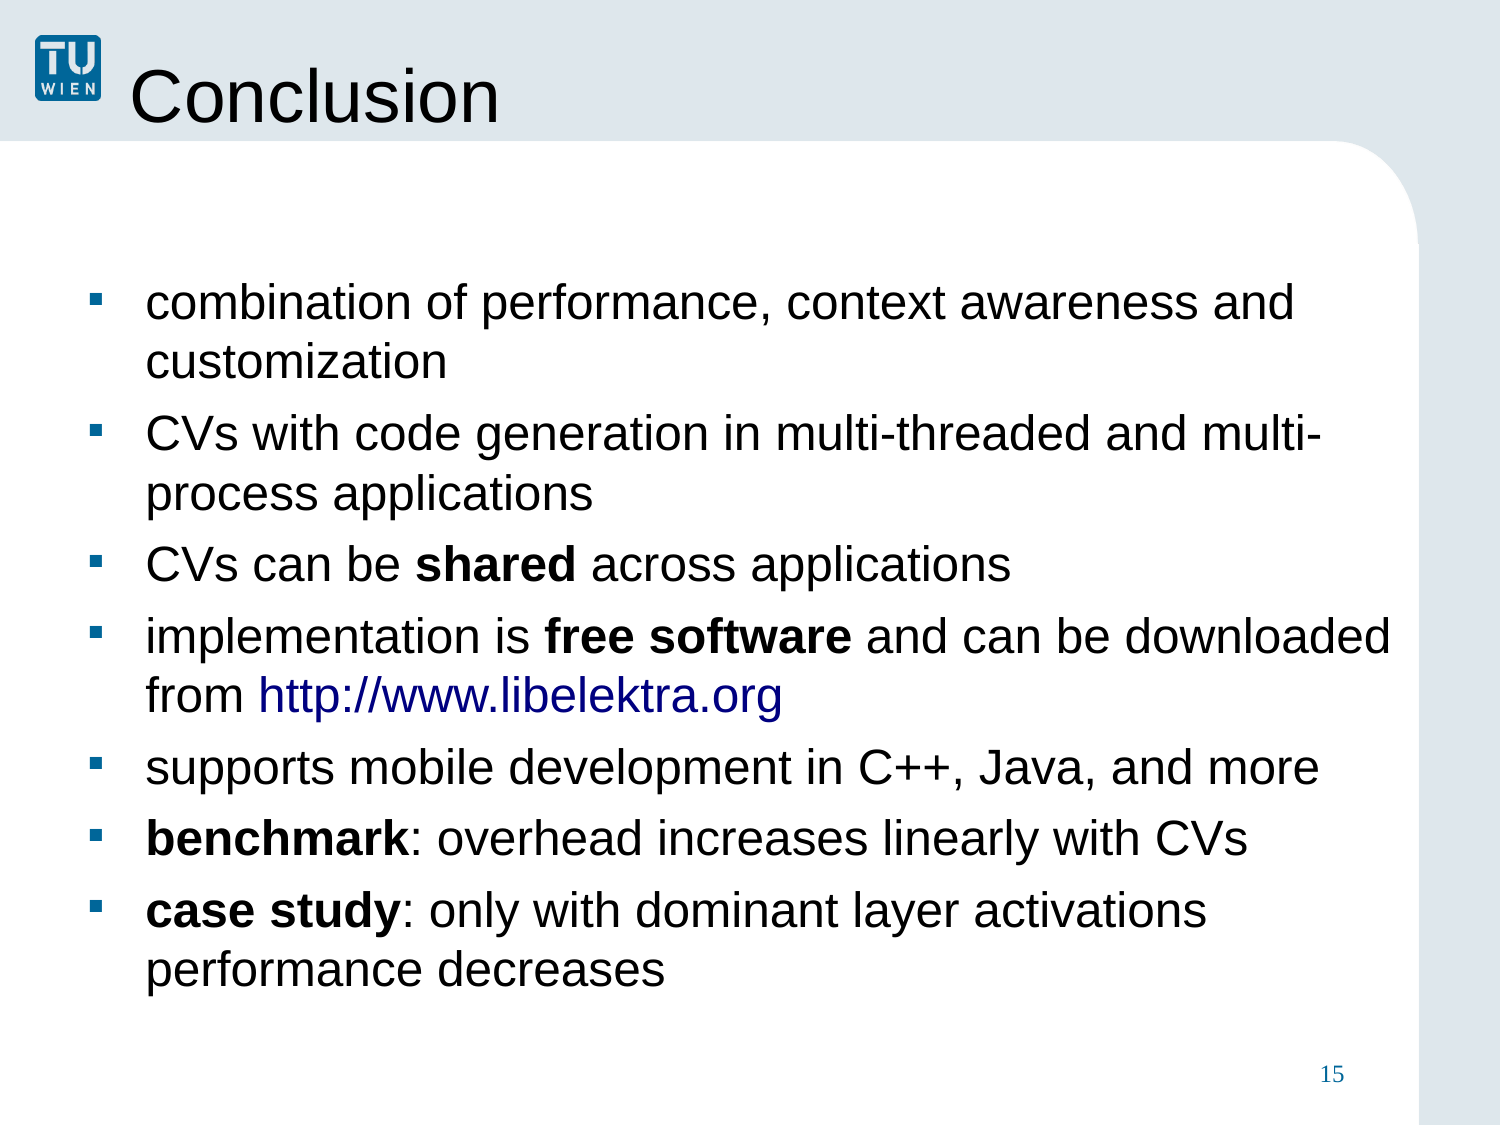

# Conclusion
combination of performance, context awareness and customization
CVs with code generation in multi-threaded and multi-process applications
CVs can be shared across applications
implementation is free software and can be downloaded from http://www.libelektra.org
supports mobile development in C++, Java, and more
benchmark: overhead increases linearly with CVs
case study: only with dominant layer activations performance decreases
15